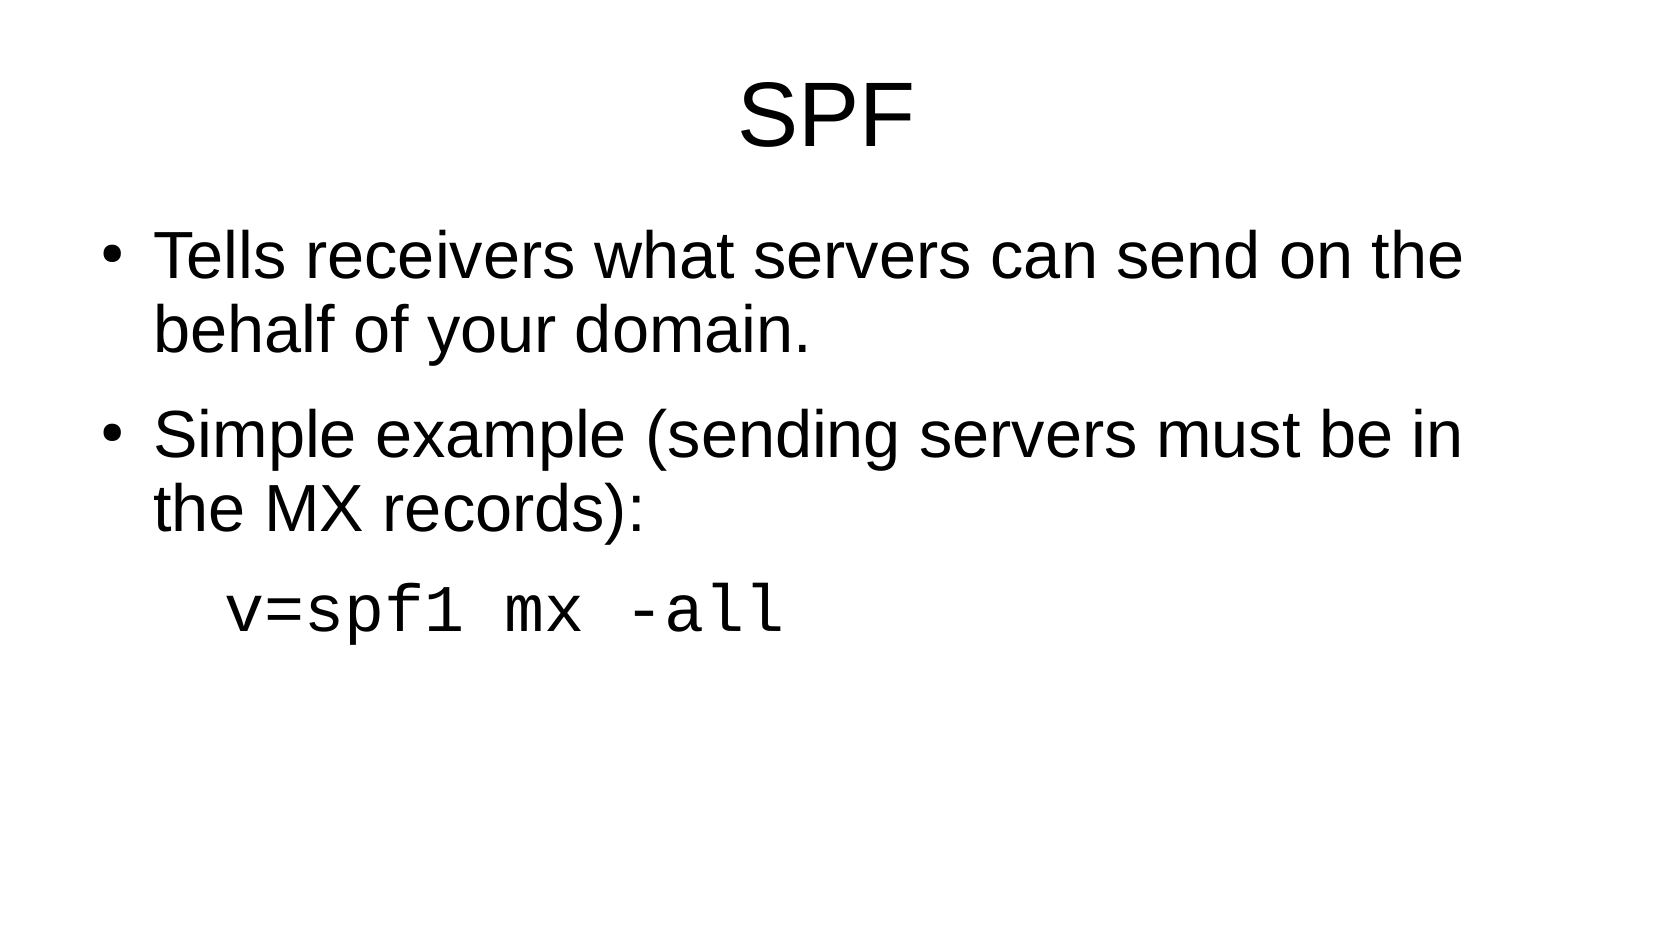

# SPF
Tells receivers what servers can send on the behalf of your domain.
Simple example (sending servers must be in the MX records):
v=spf1 mx -all